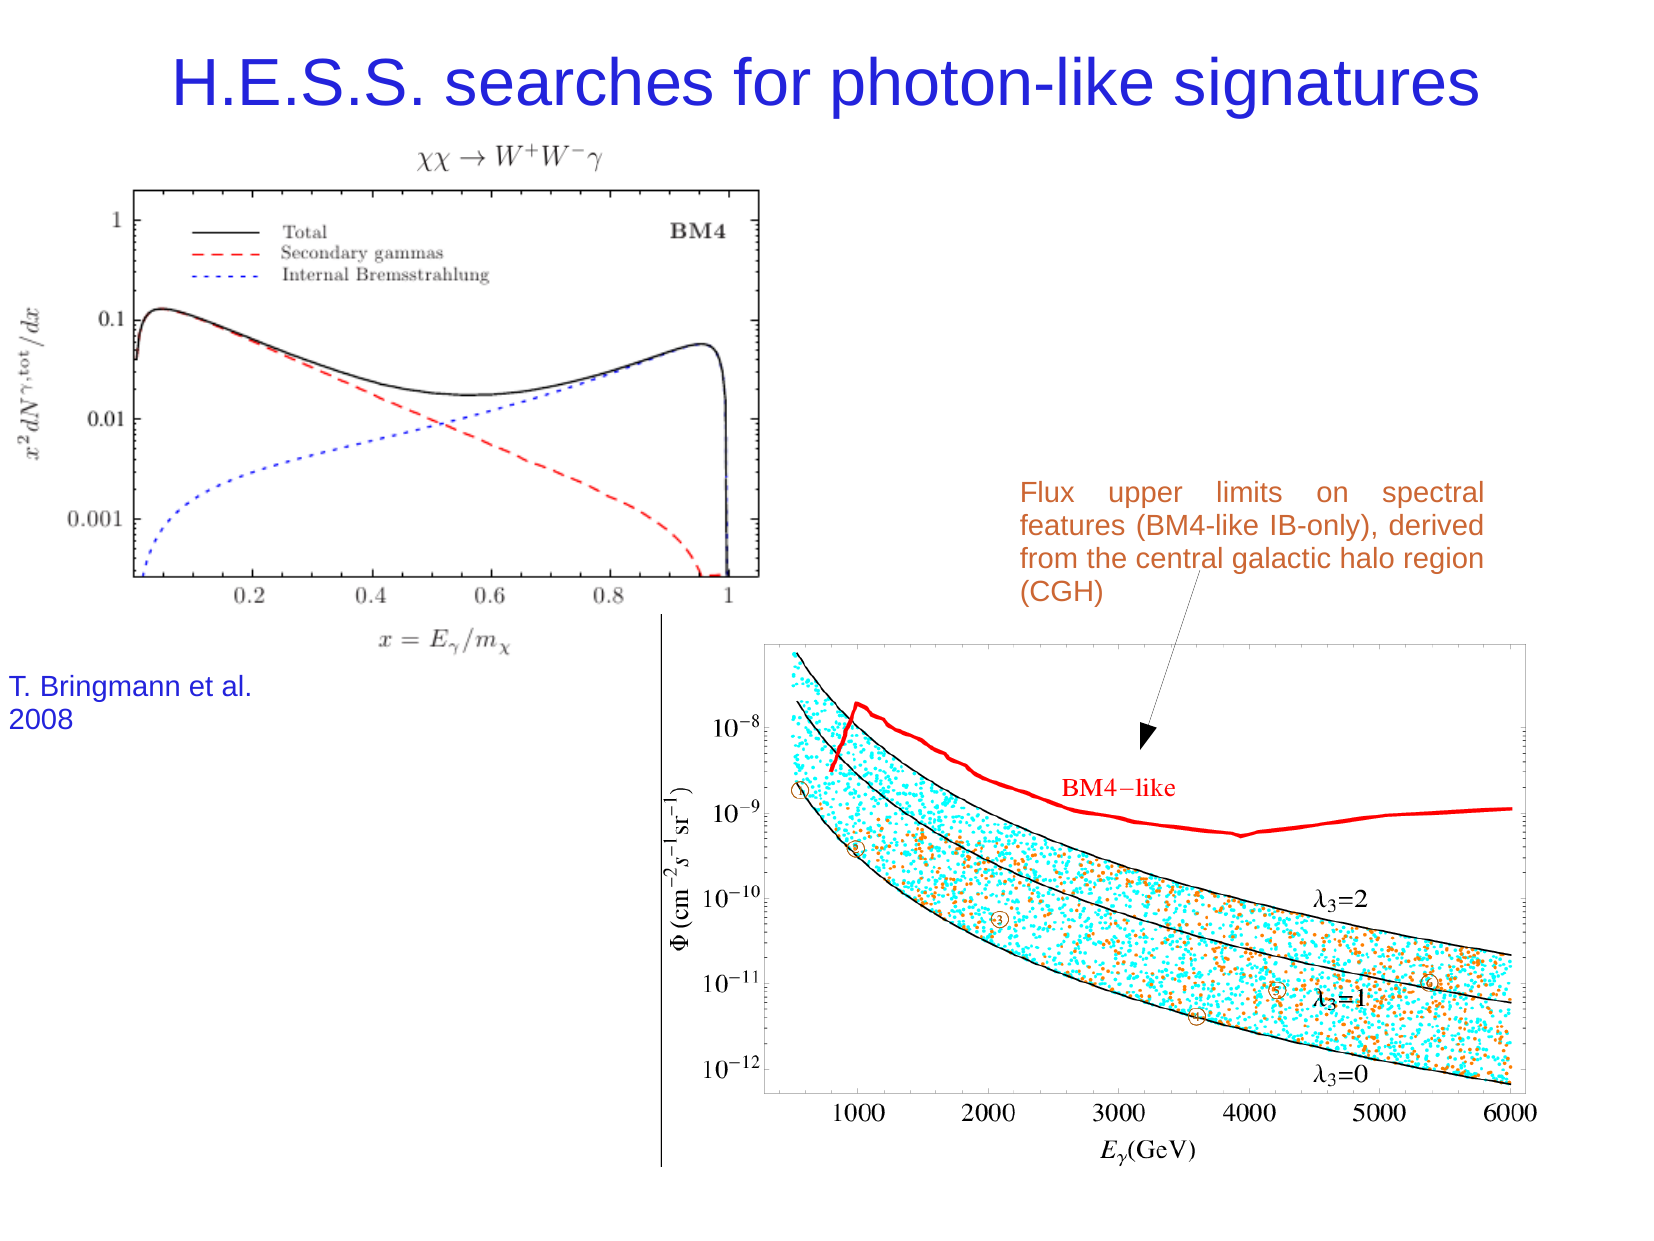

# H.E.S.S. searches for photon-like signatures
Flux upper limits on spectral features (BM4-like IB-only), derived from the central galactic halo region (CGH)
T. Bringmann et al. 2008